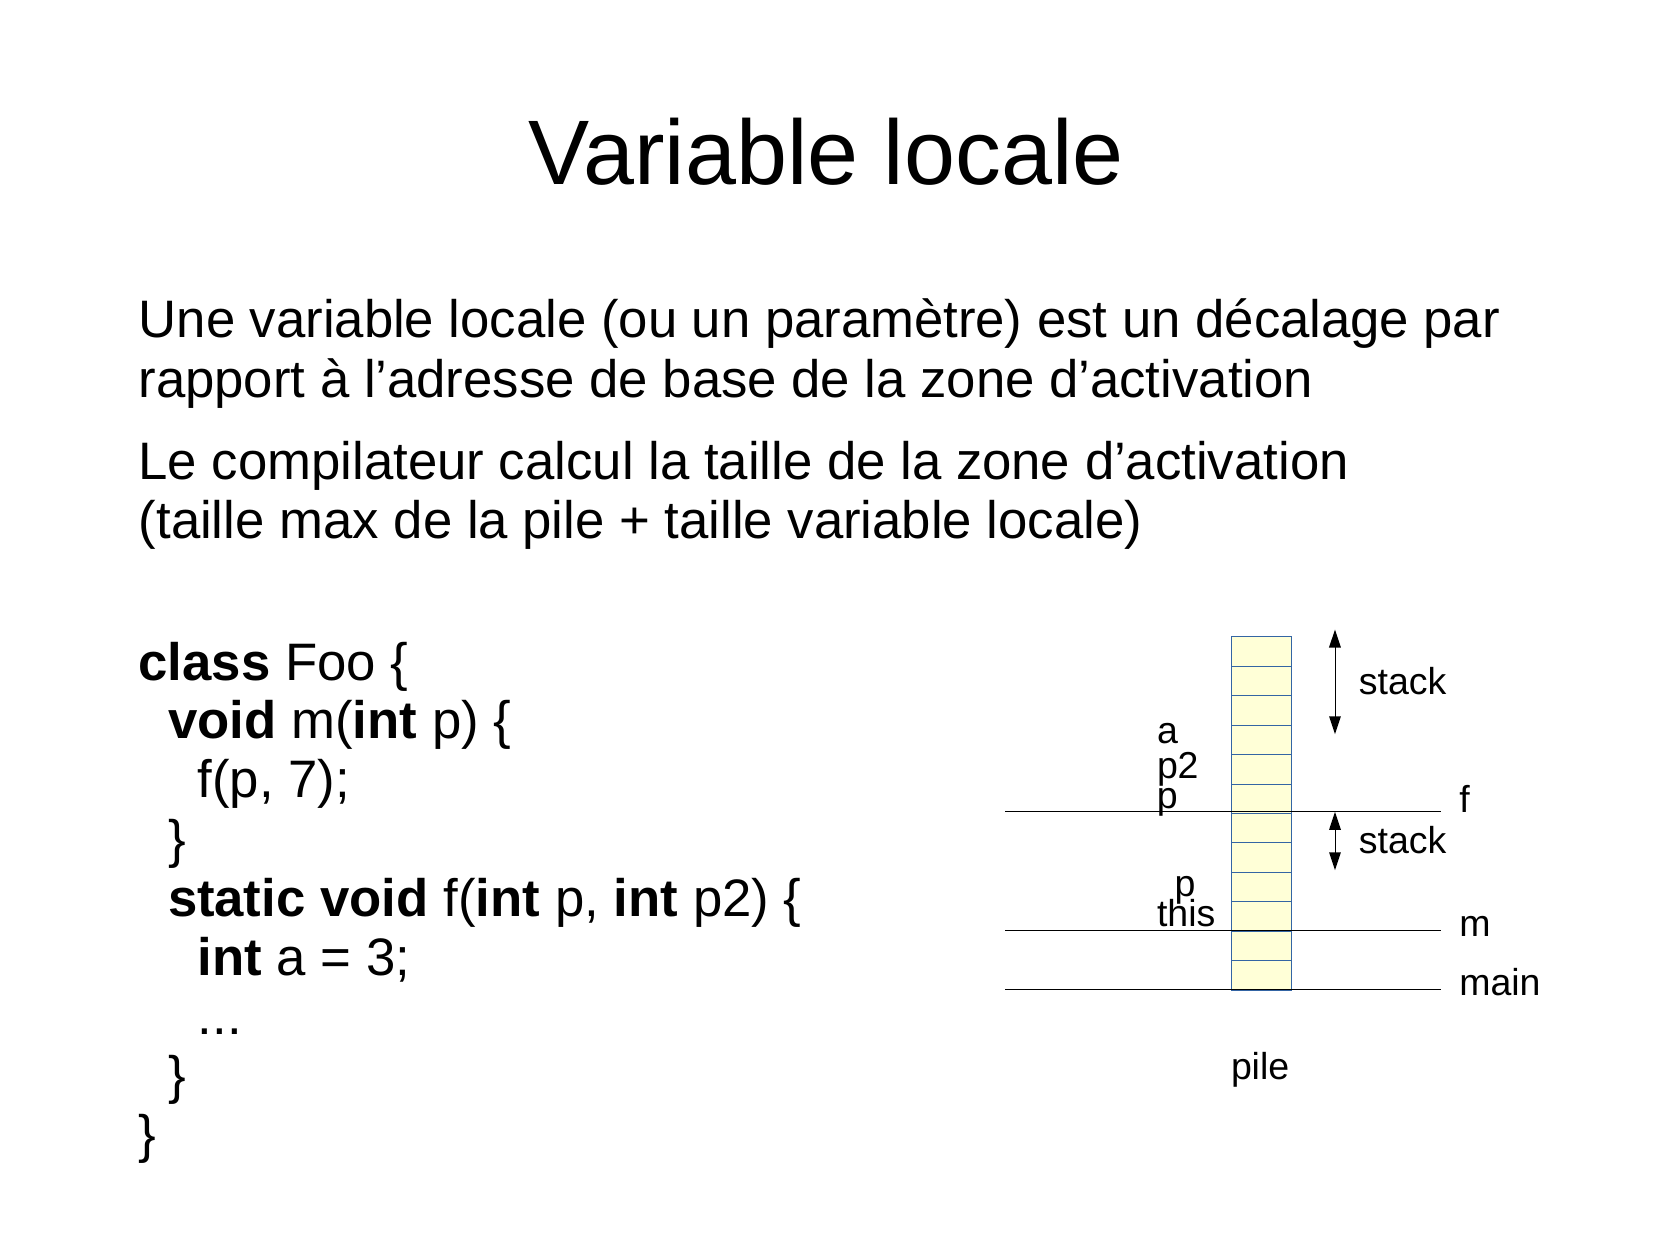

# Variable locale
Une variable locale (ou un paramètre) est un décalage par rapport à l’adresse de base de la zone d’activation
Le compilateur calcul la taille de la zone d’activation
(taille max de la pile + taille variable locale)
class Foo {
 void m(int p) {
 f(p, 7);
 }
 static void f(int p, int p2) {
 int a = 3;
 ...
 }
}
stack
a
p2
p
f
stack
p
this
m
main
pile